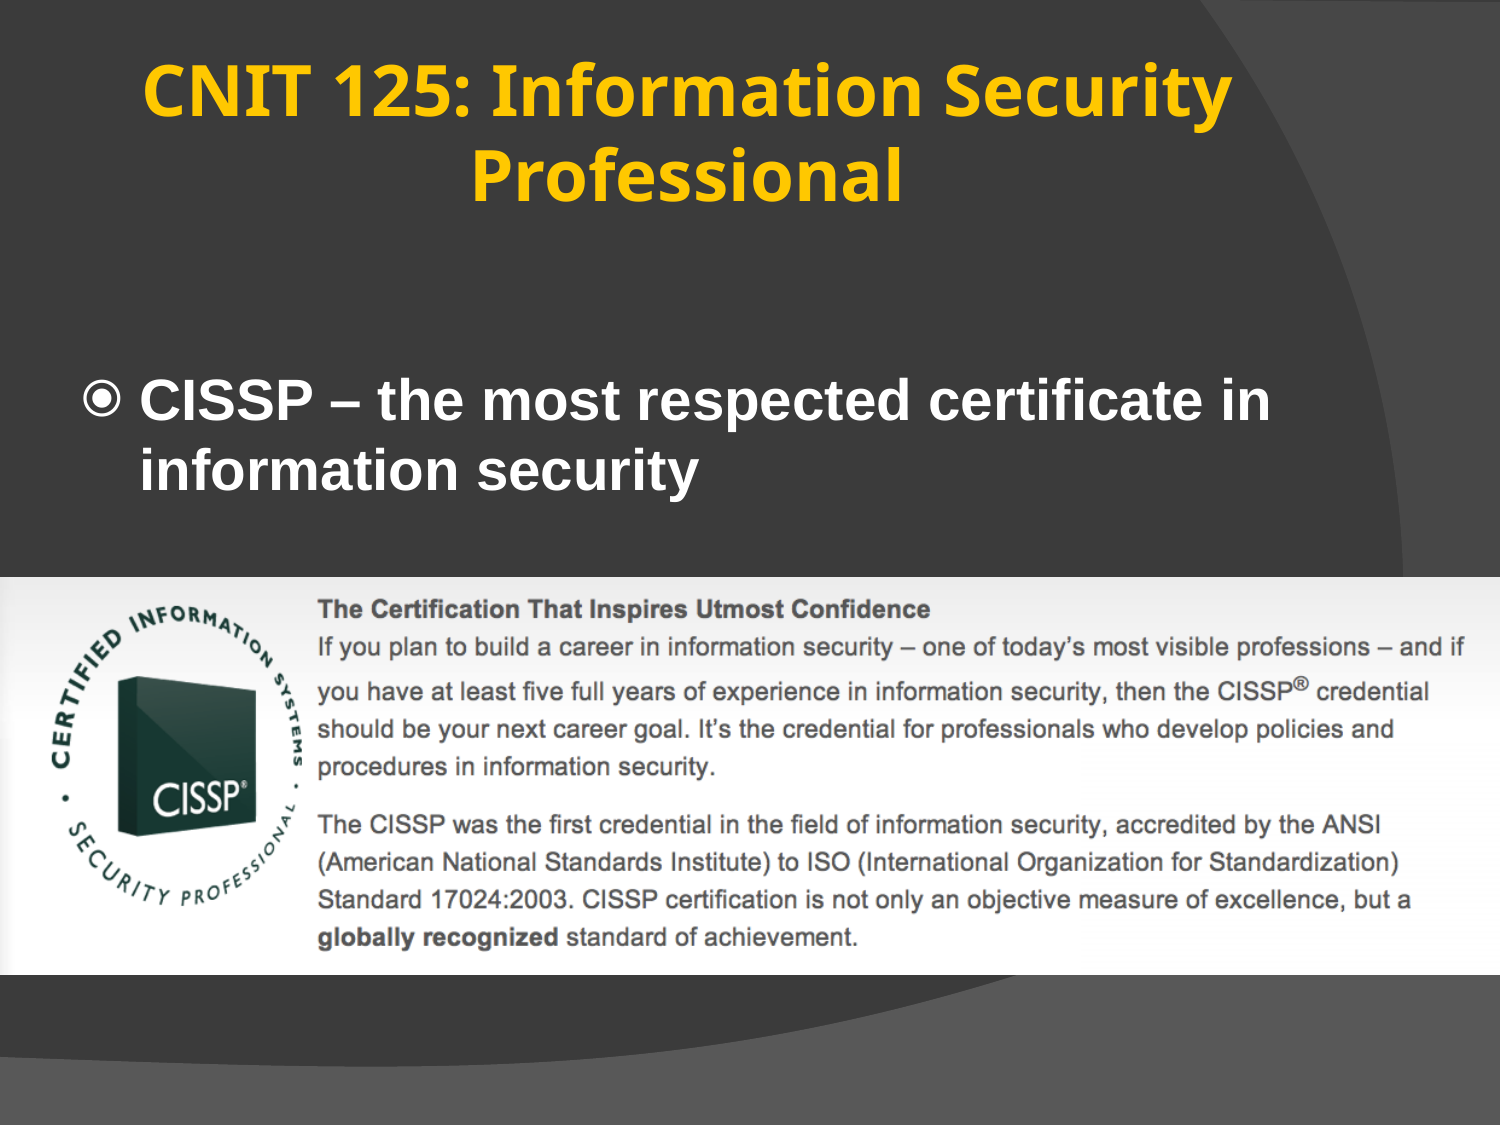

# CNIT 125: Information Security Professional
CISSP – the most respected certificate in information security